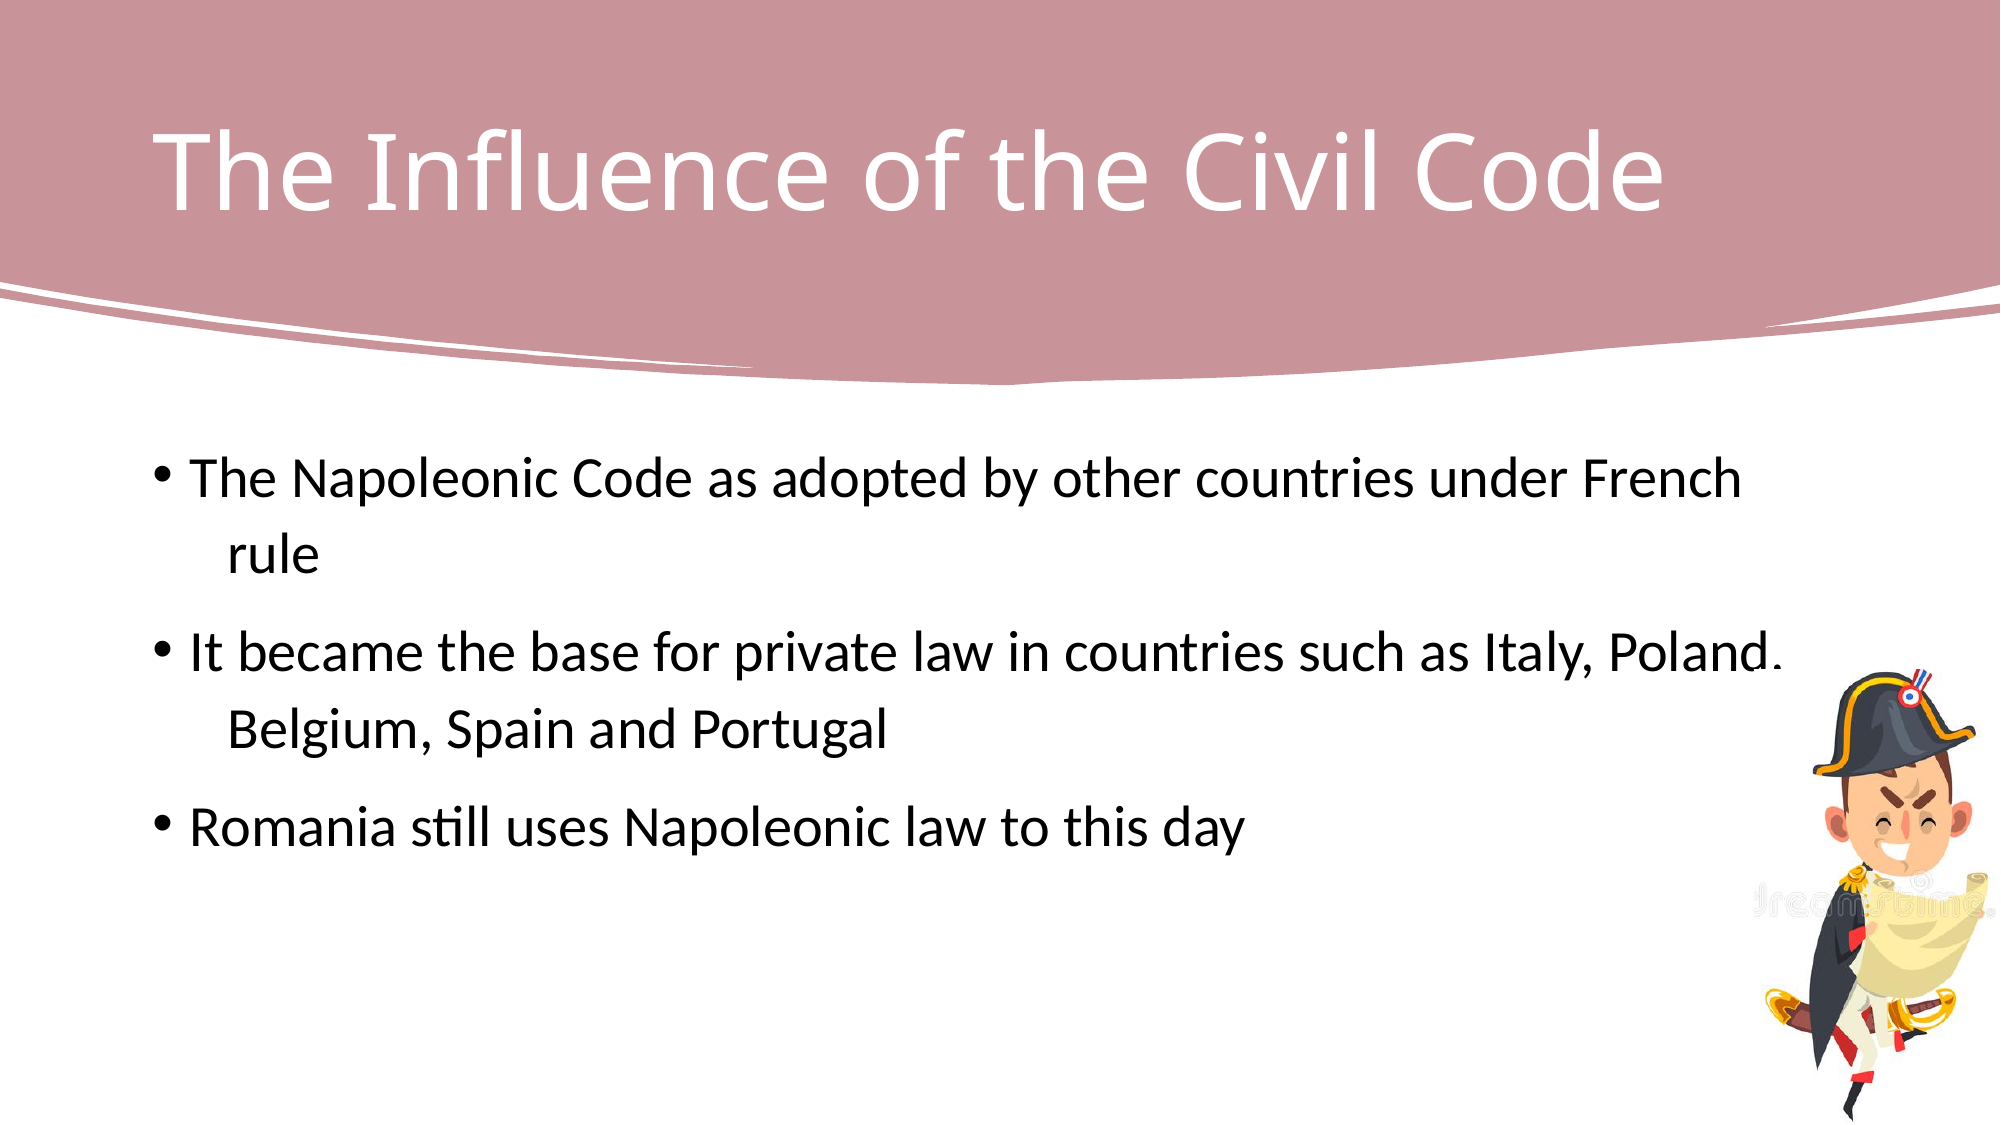

# The Influence of the Civil Code
The Napoleonic Code as adopted by other countries under French rule
It became the base for private law in countries such as Italy, Poland, Belgium, Spain and Portugal
Romania still uses Napoleonic law to this day